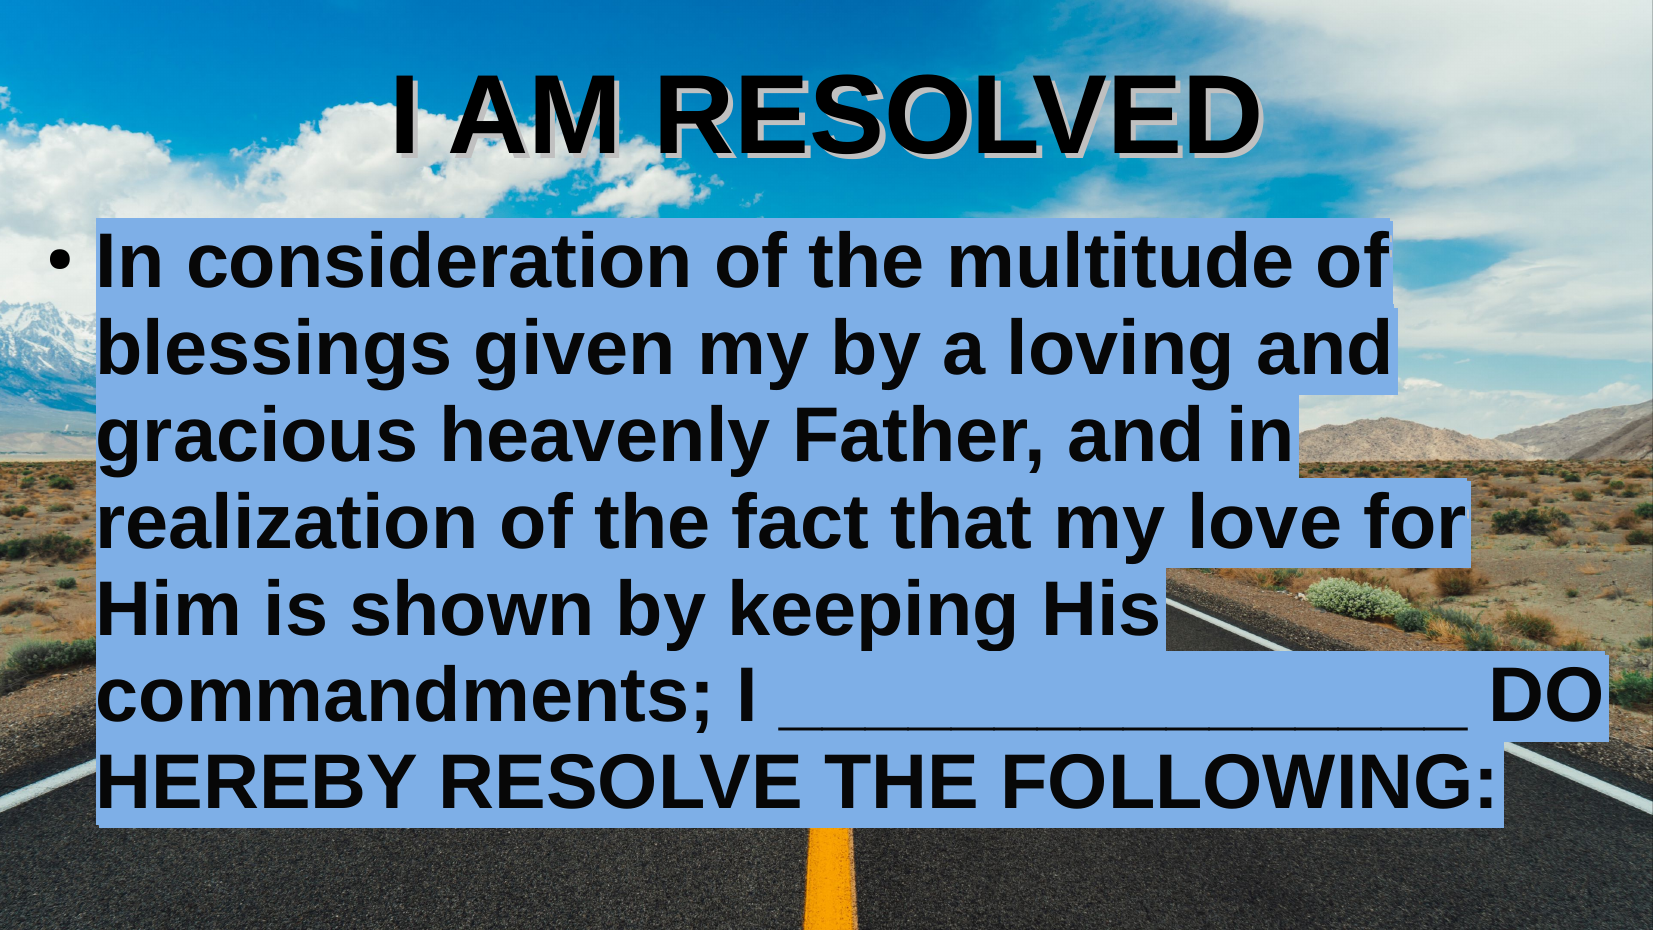

# I AM RESOLVED
In consideration of the multitude of blessings given my by a loving and gracious heavenly Father, and in realization of the fact that my love for Him is shown by keeping His commandments; I ________________ DO HEREBY RESOLVE THE FOLLOWING: